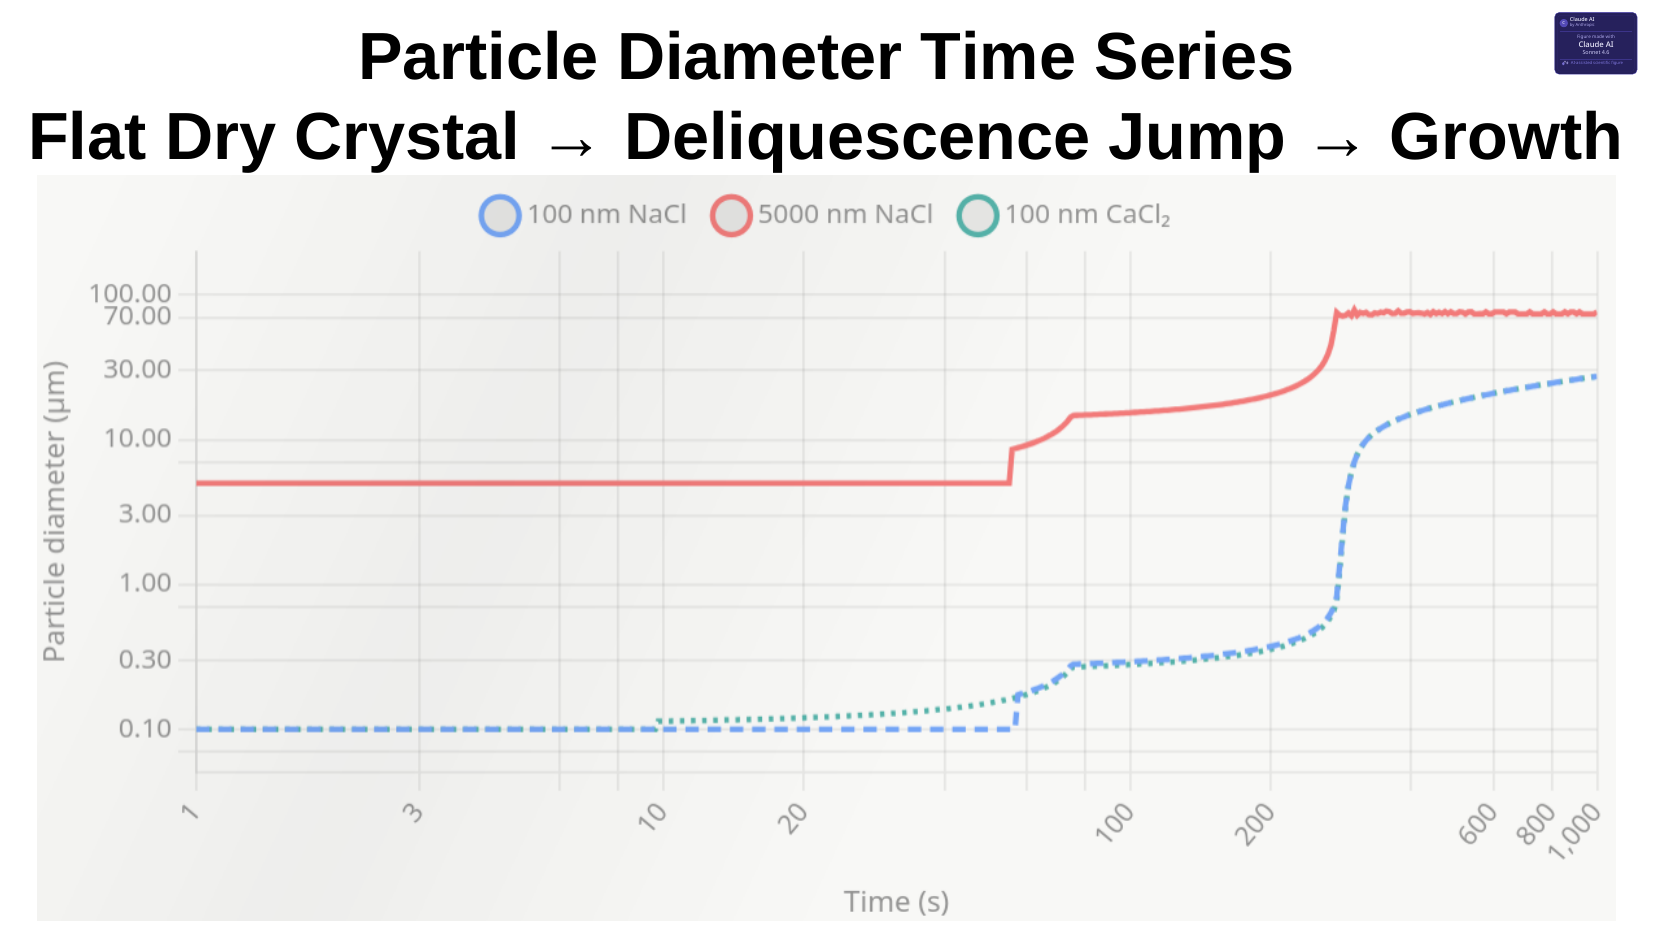

# Particle Diameter Time Series Flat Dry Crystal → Deliquescence Jump → Growth